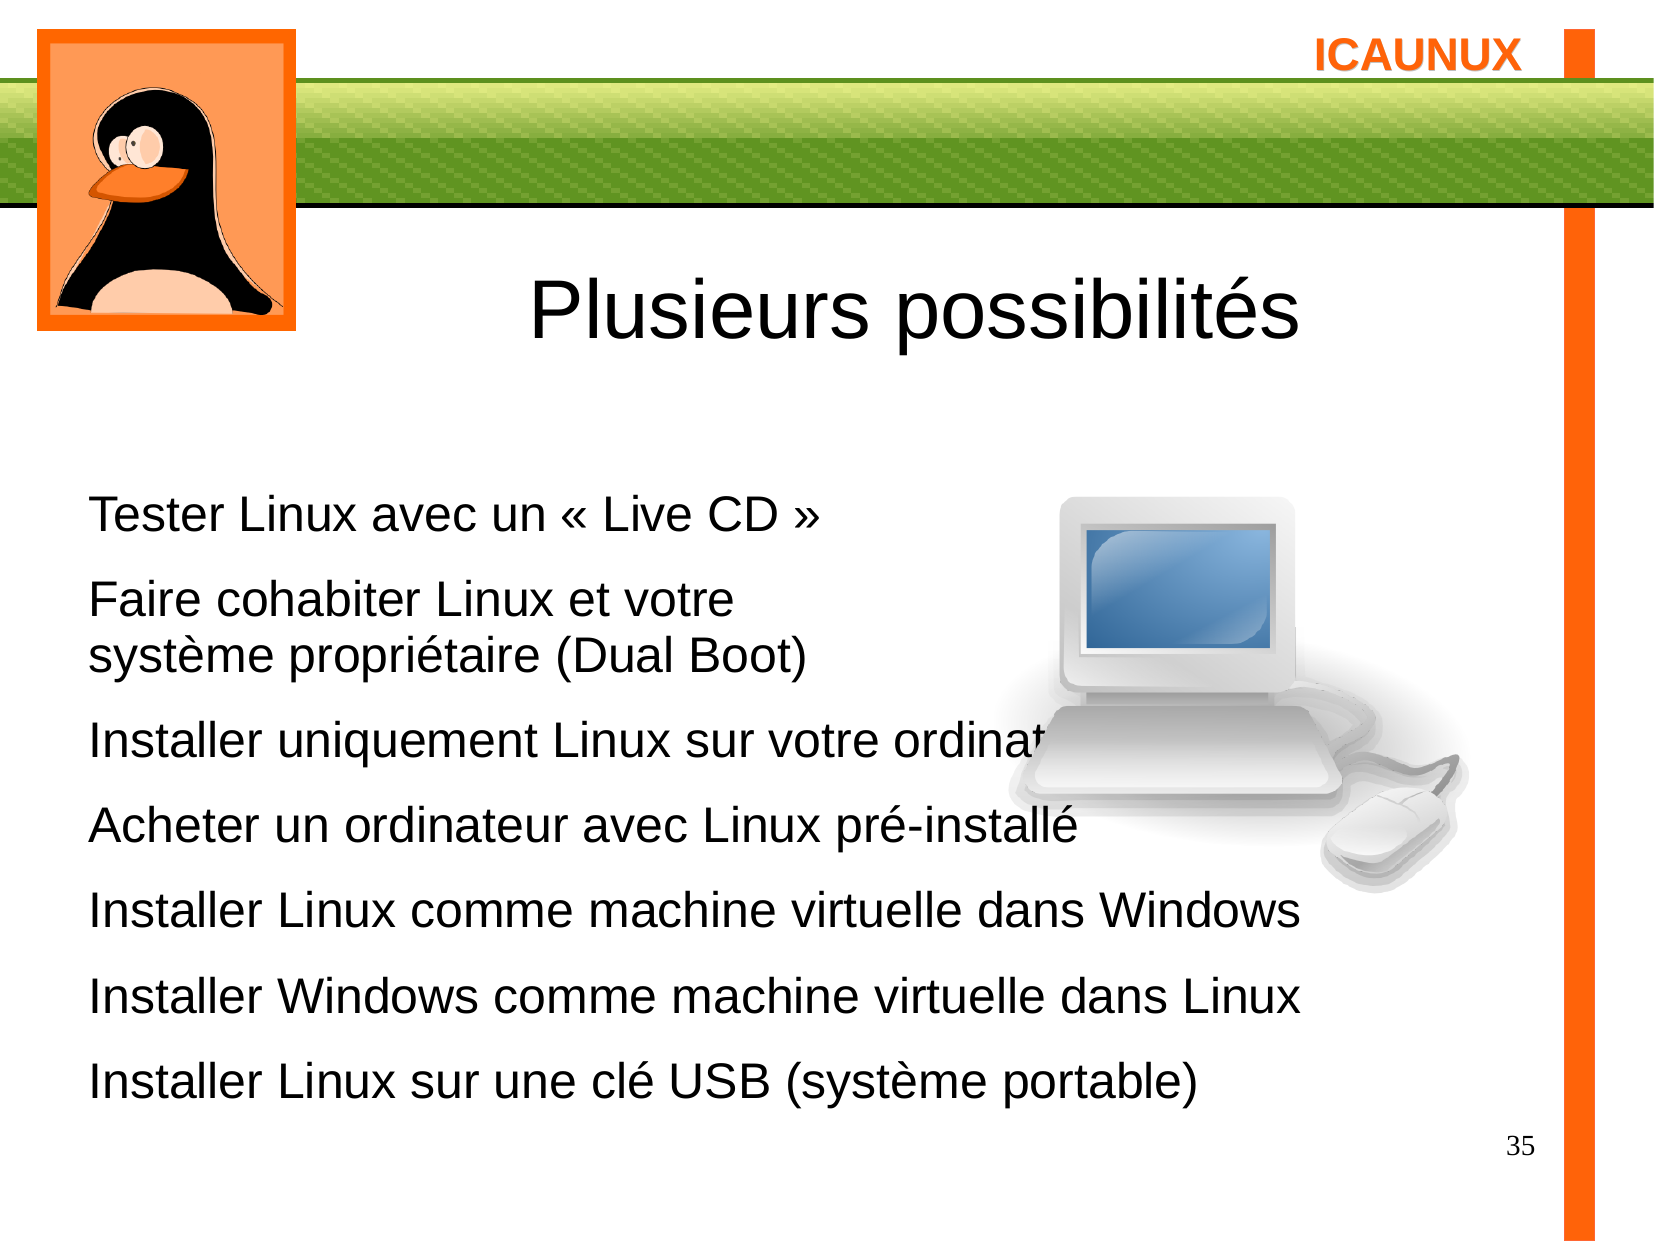

# Plusieurs possibilités
Tester Linux avec un « Live CD »
Faire cohabiter Linux et votre
système propriétaire (Dual Boot)
Installer uniquement Linux sur votre ordinateur
Acheter un ordinateur avec Linux pré-installé
Installer Linux comme machine virtuelle dans Windows
Installer Windows comme machine virtuelle dans Linux
Installer Linux sur une clé USB (système portable)
35